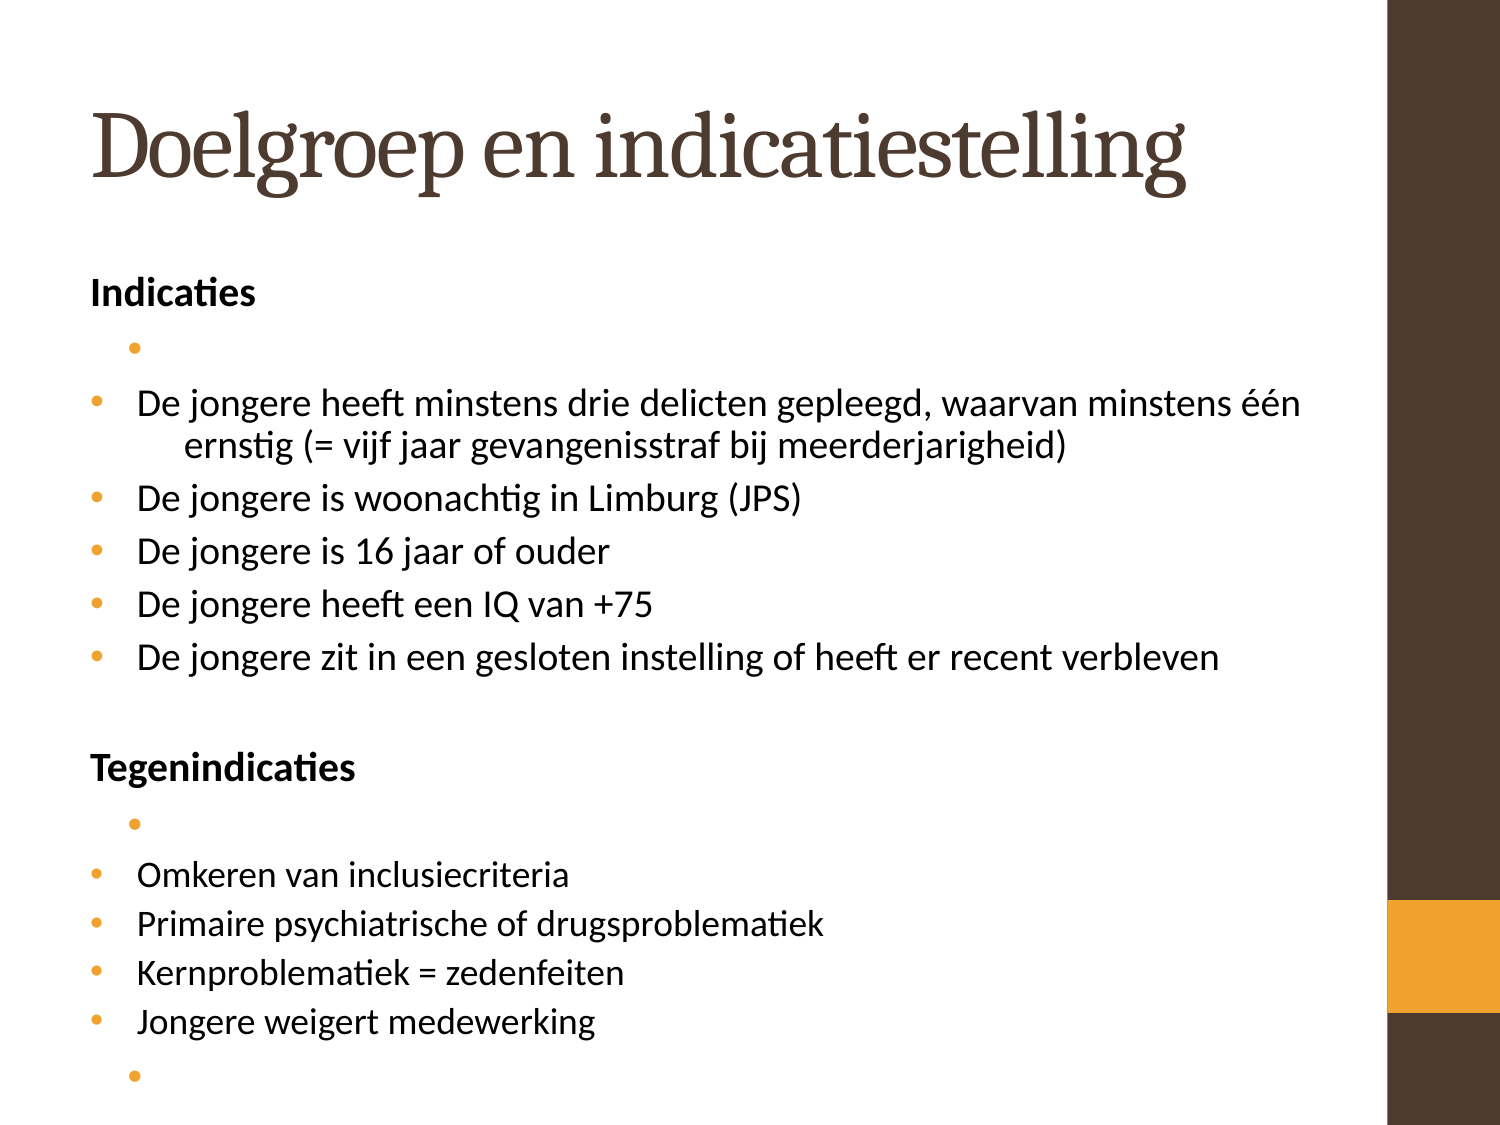

# Doelgroep en indicatiestelling
Indicaties
De jongere heeft minstens drie delicten gepleegd, waarvan minstens één ernstig (= vijf jaar gevangenisstraf bij meerderjarigheid)
De jongere is woonachtig in Limburg (JPS)
De jongere is 16 jaar of ouder
De jongere heeft een IQ van +75
De jongere zit in een gesloten instelling of heeft er recent verbleven
Tegenindicaties
Omkeren van inclusiecriteria
Primaire psychiatrische of drugsproblematiek
Kernproblematiek = zedenfeiten
Jongere weigert medewerking